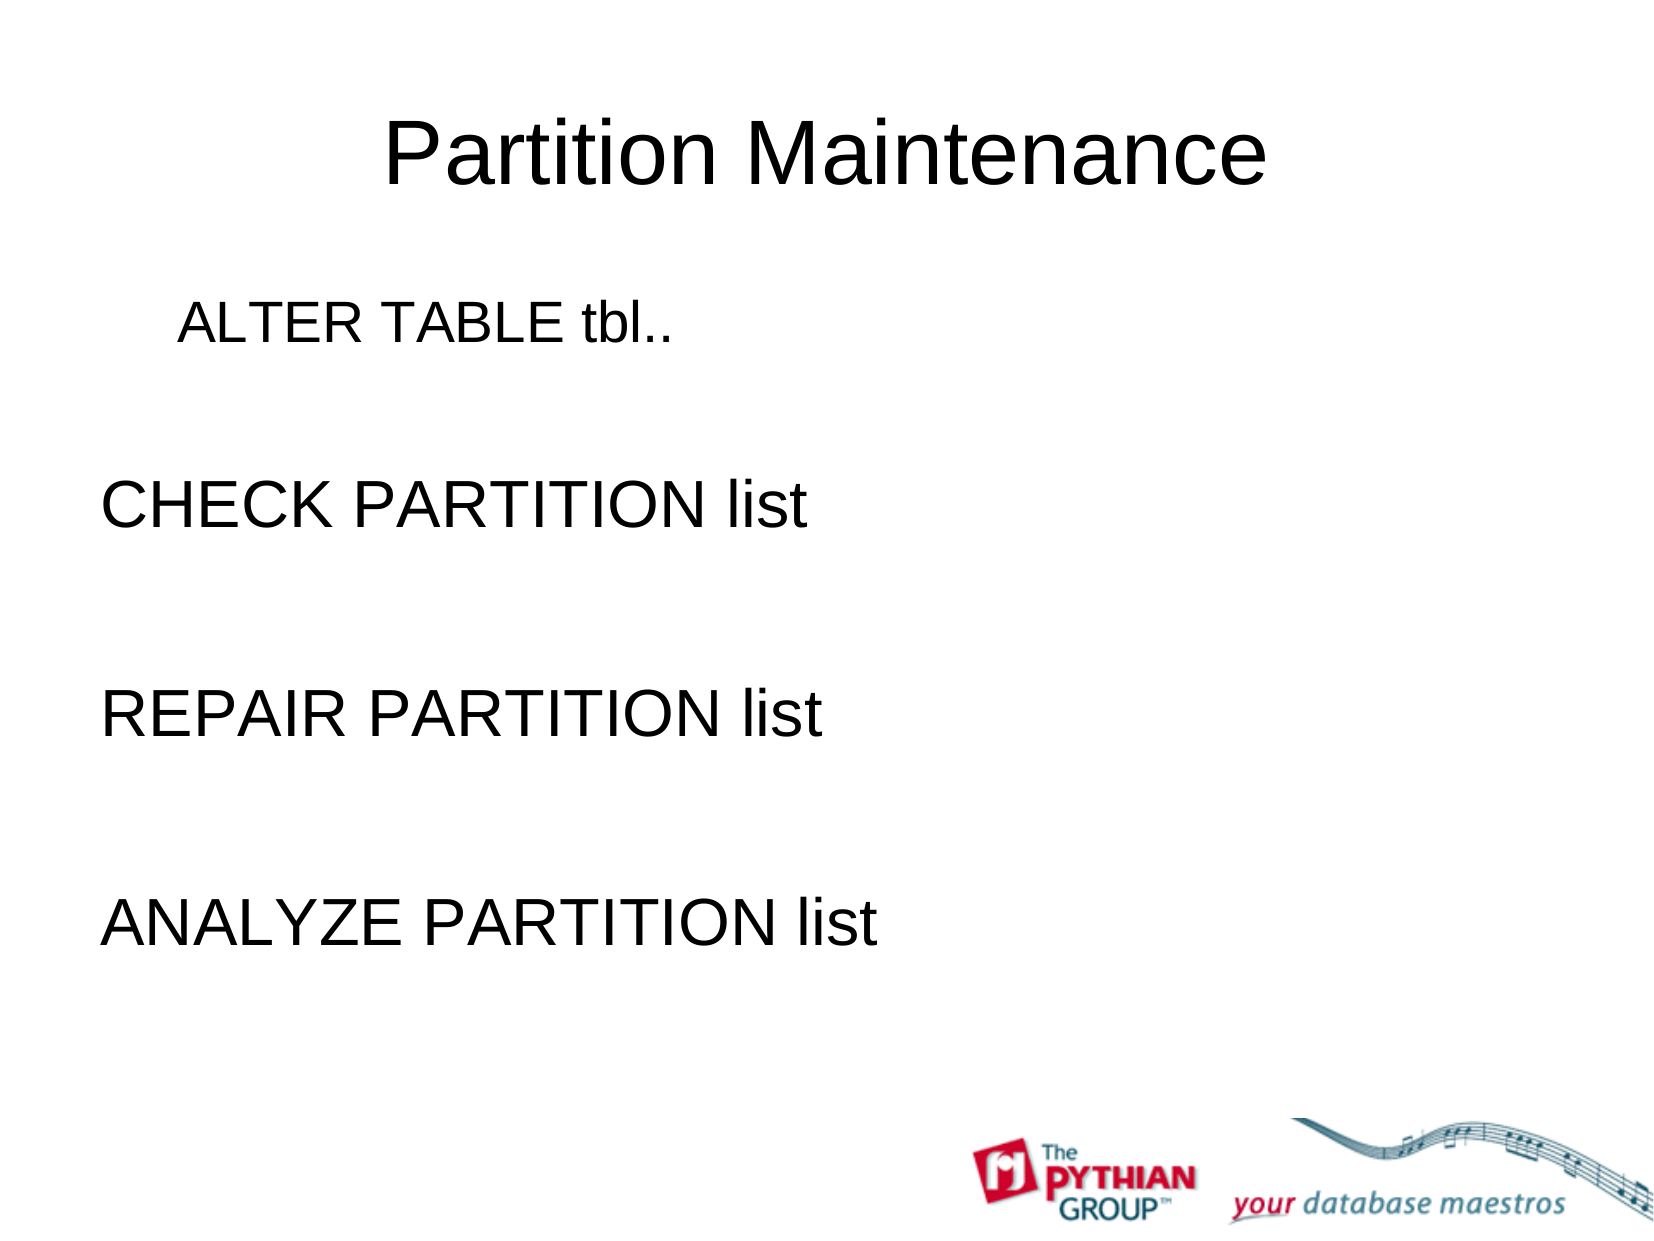

# Partition Maintenance
ALTER TABLE tbl..
CHECK PARTITION list
REPAIR PARTITION list
ANALYZE PARTITION list